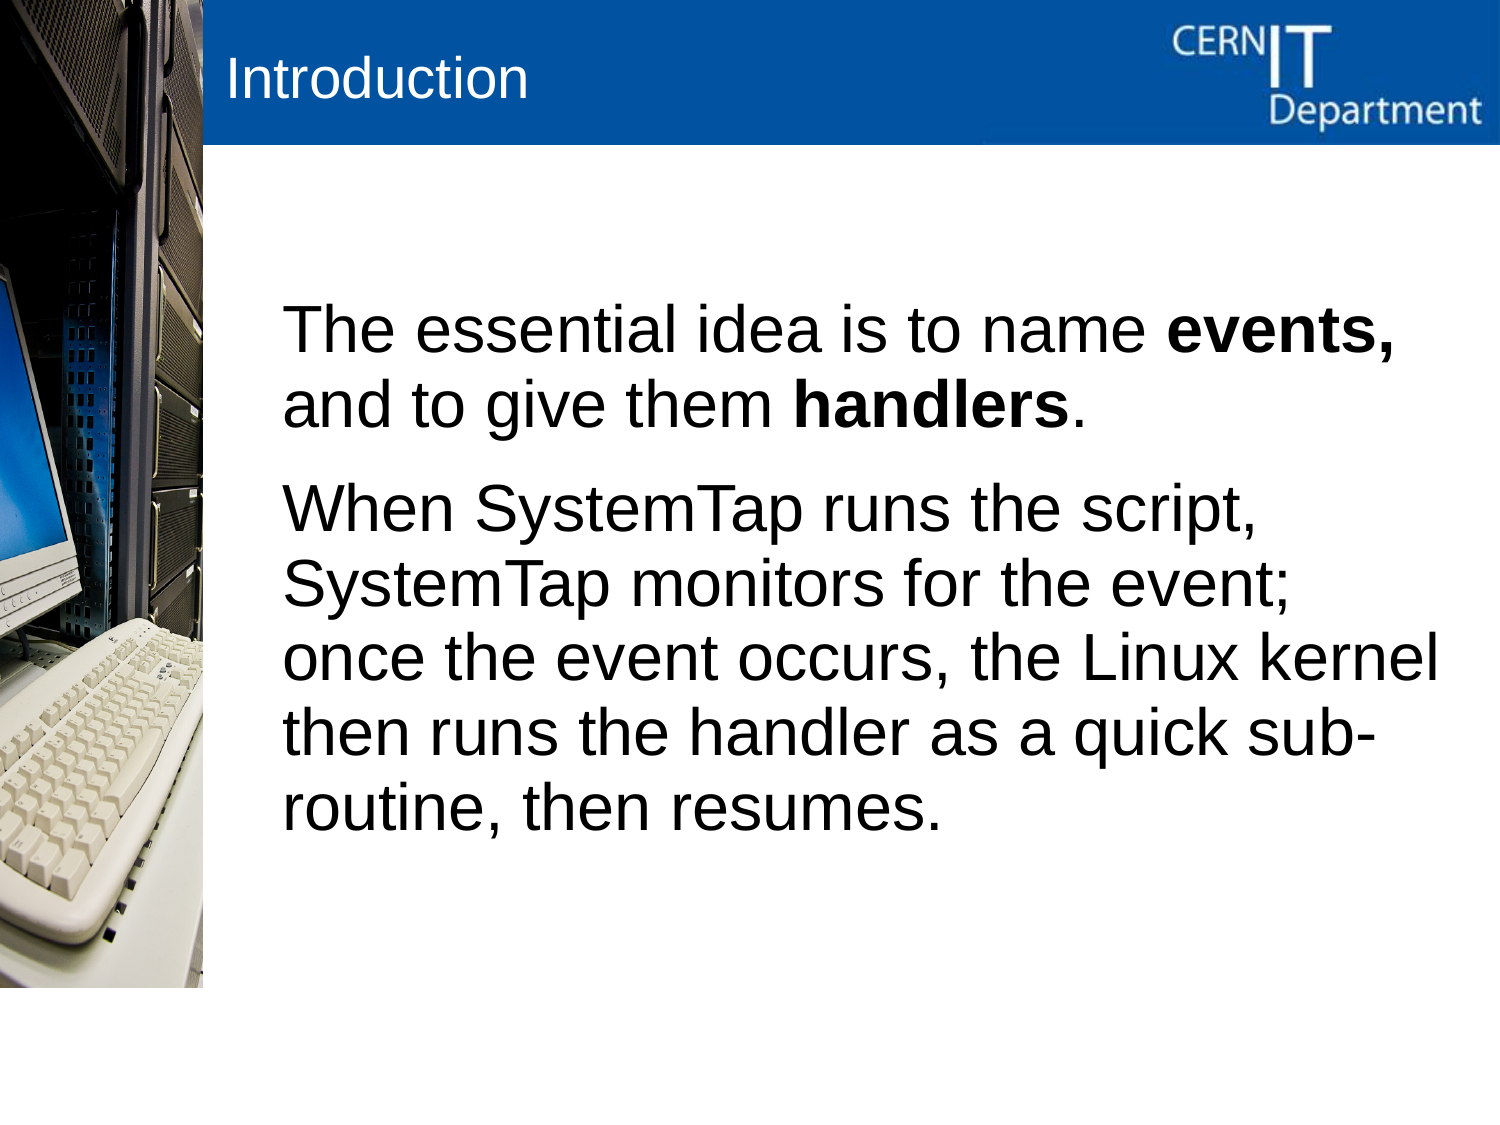

# Introduction
The essential idea is to name events, and to give them handlers.
When SystemTap runs the script, SystemTap monitors for the event; once the event occurs, the Linux kernel then runs the handler as a quick sub-routine, then resumes.